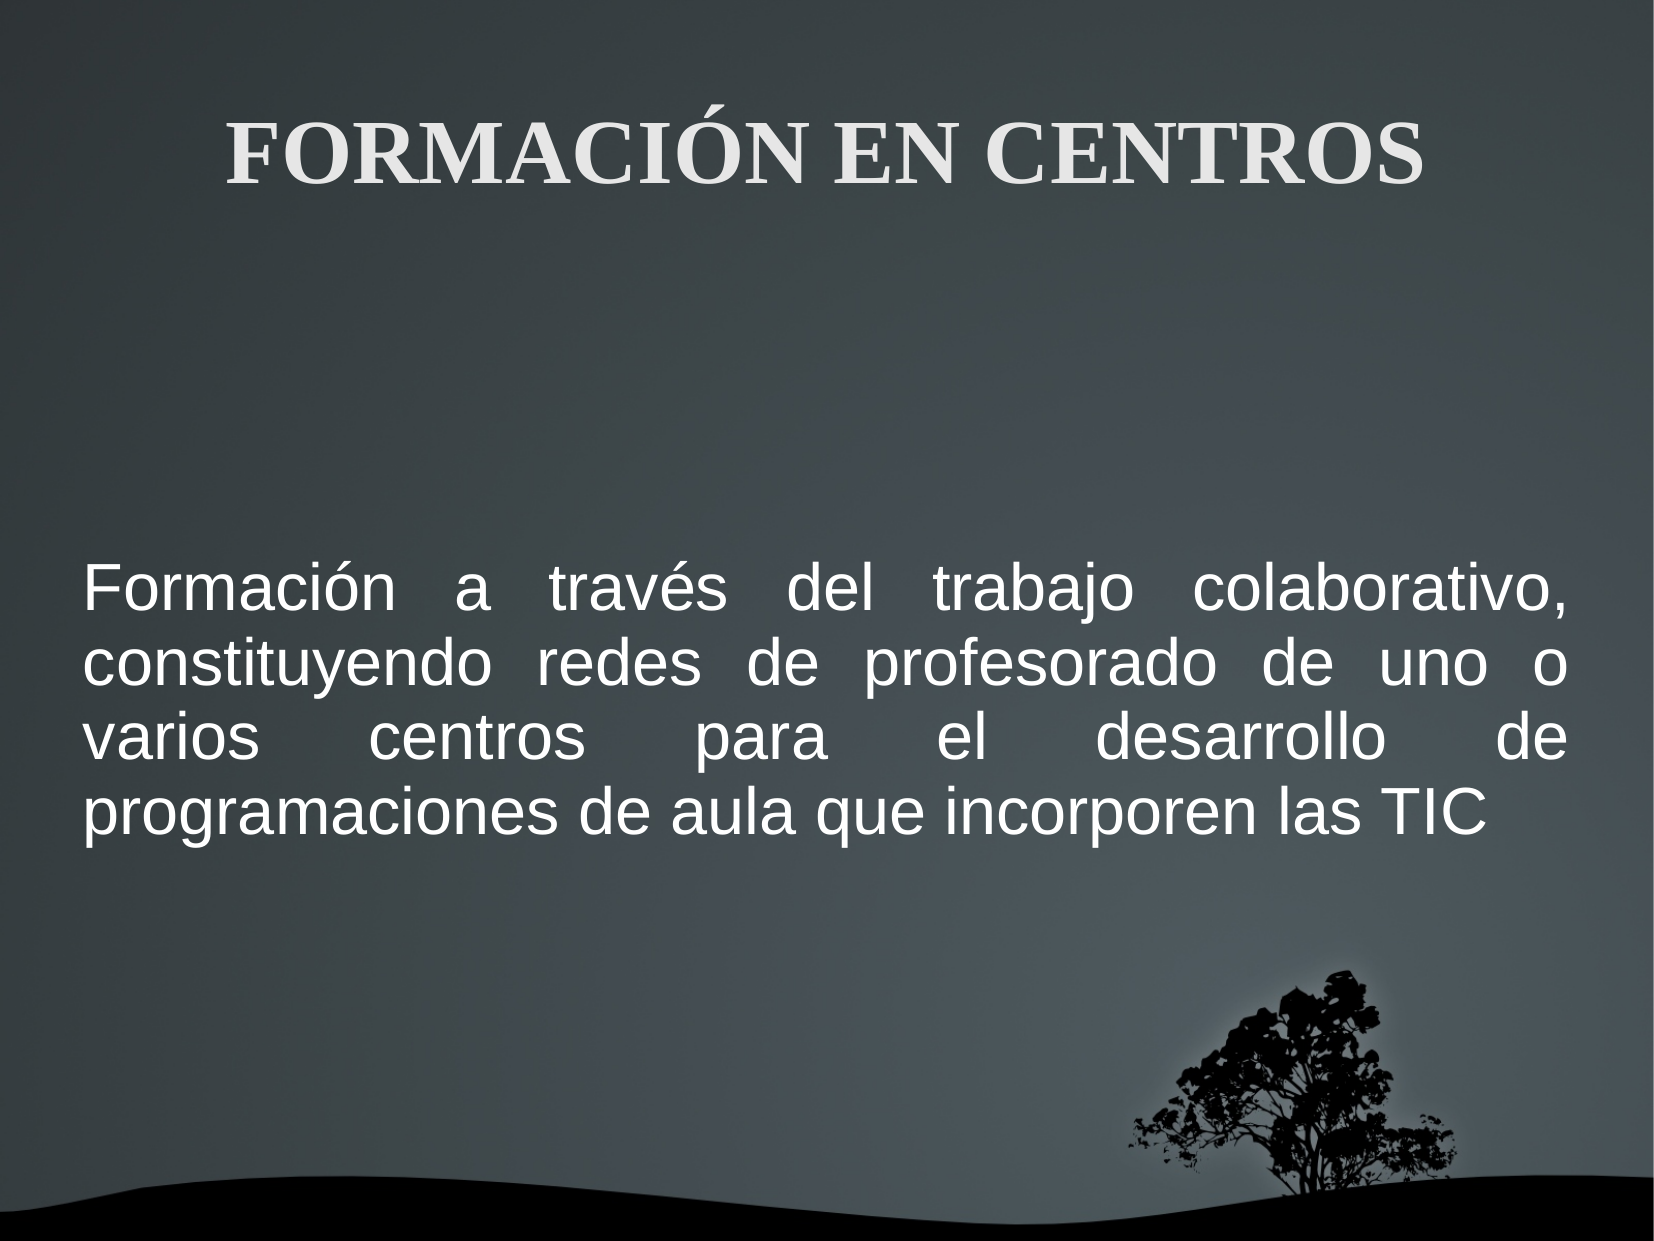

# FORMACIÓN EN CENTROS
Formación a través del trabajo colaborativo, constituyendo redes de profesorado de uno o varios centros para el desarrollo de programaciones de aula que incorporen las TIC